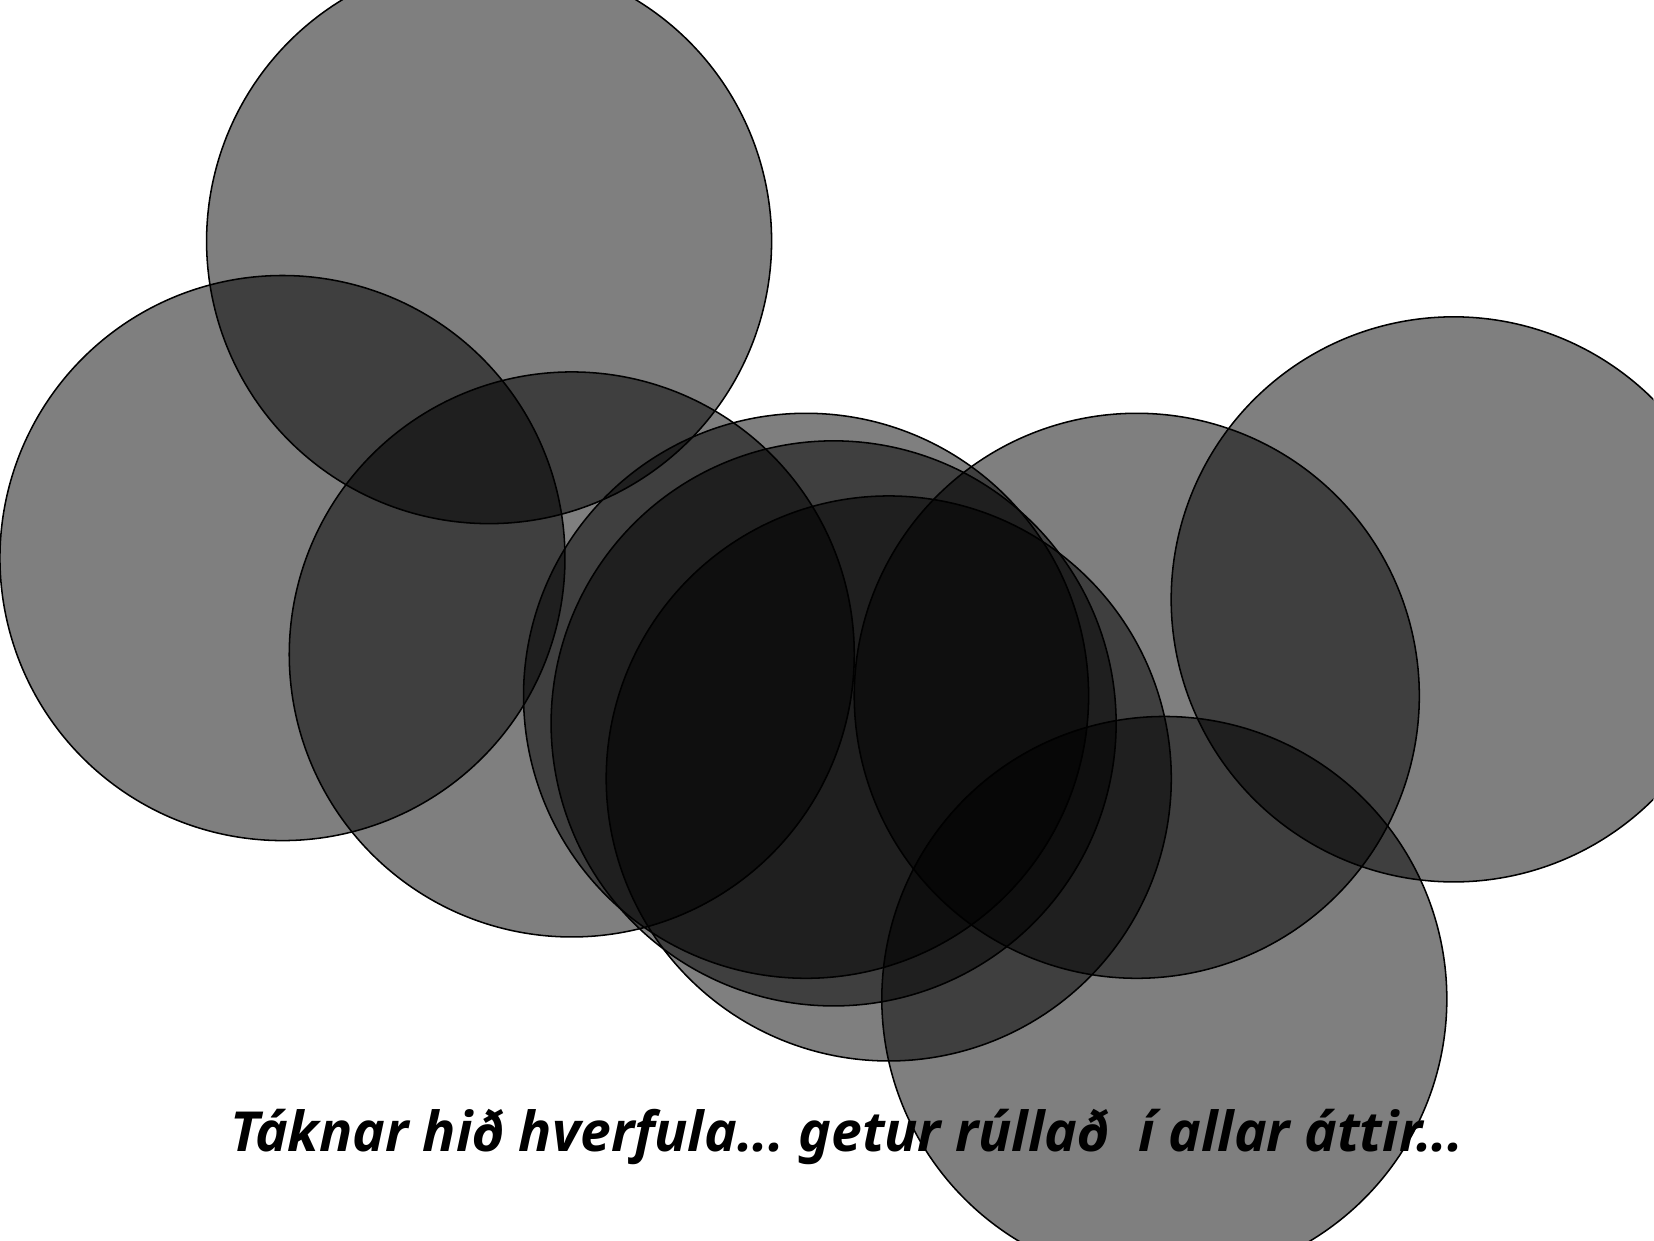

Táknar hið hverfula... getur rúllað í allar áttir...